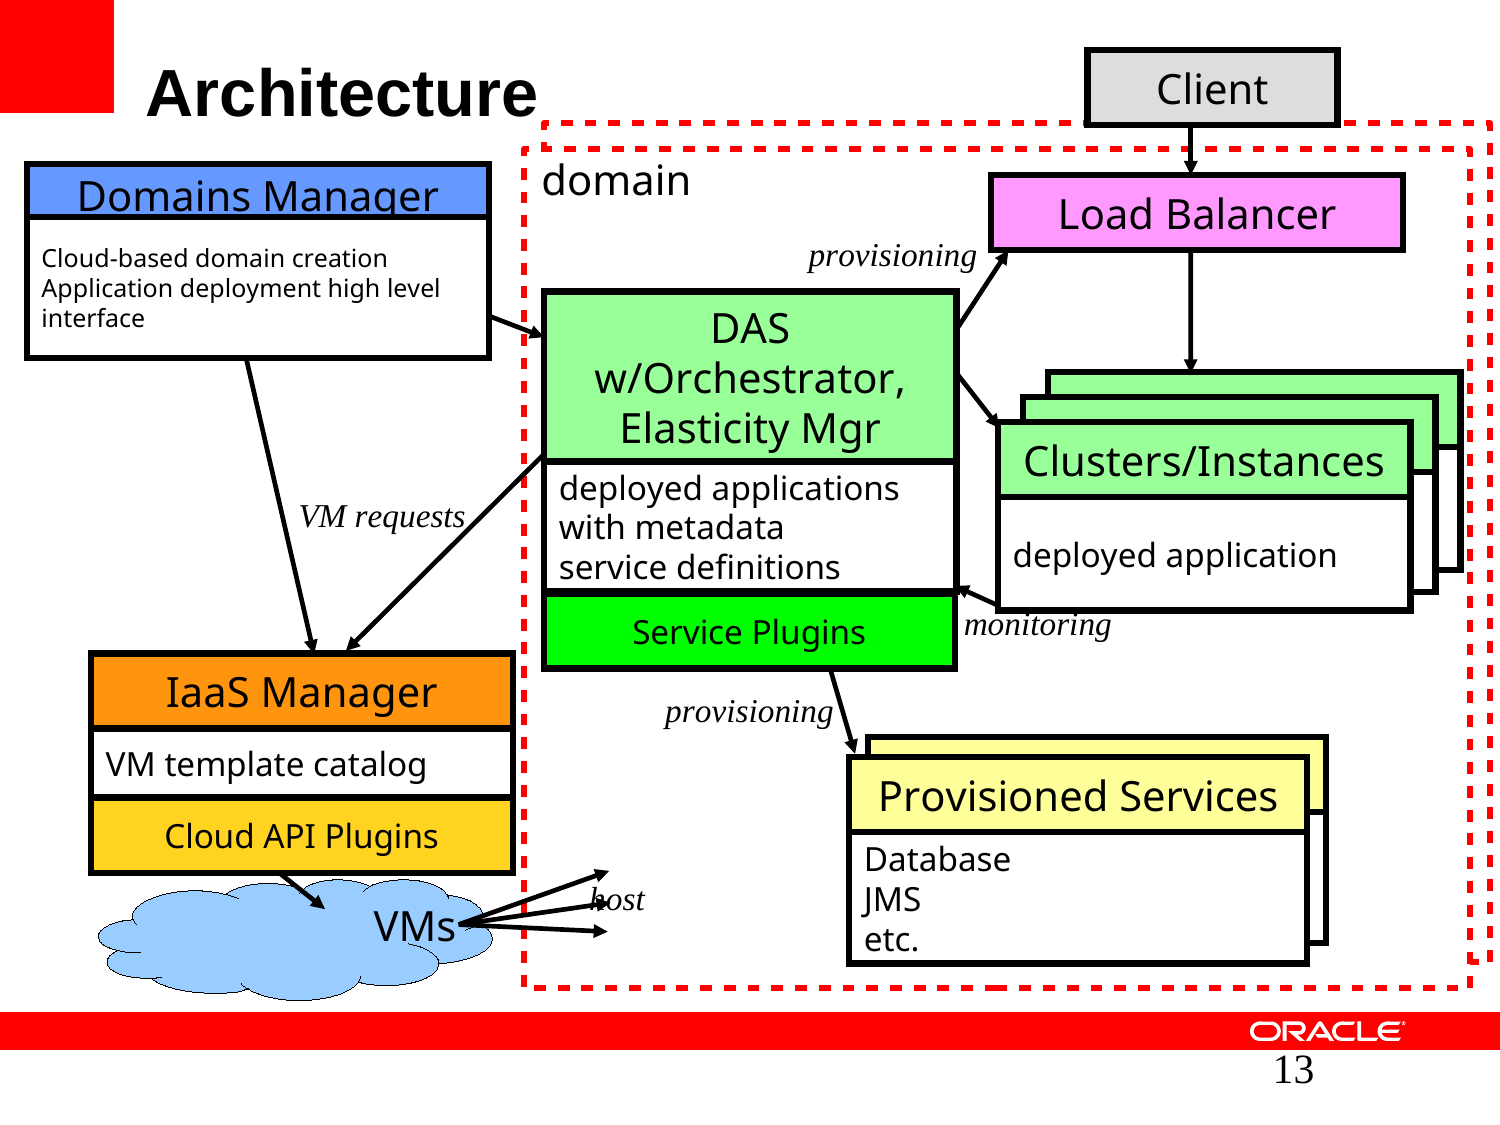

# Architecture
Client
domain
Domains Manager
Load Balancer
Cloud-based domain creation
Application deployment high level
interface
provisioning
DAS
w/Orchestrator,
Elasticity Mgr
Clusters/Instances
deployed applications
with metadata
service definitions
VM requests
deployed application
Service Plugins
monitoring
IaaS Manager
provisioning
VM template catalog
Provisioned Services
Provisioned Services
Provisioned Services
Provisioned Services
Cloud API Plugins
Database
JMS
etc.
host
VMs
13